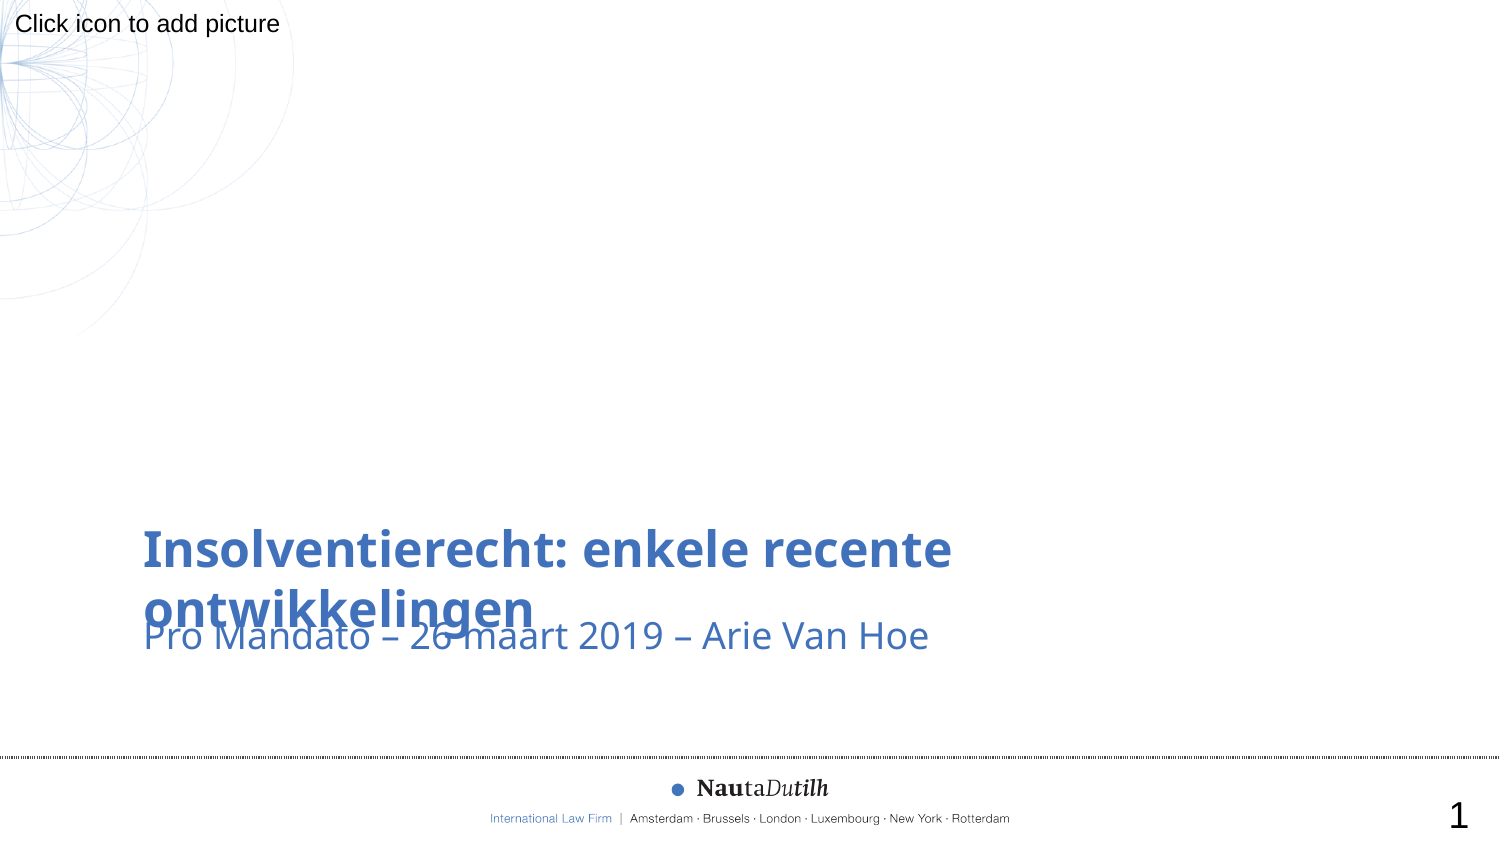

# Insolventierecht: enkele recente ontwikkelingen
Pro Mandato – 26 maart 2019 – Arie Van Hoe